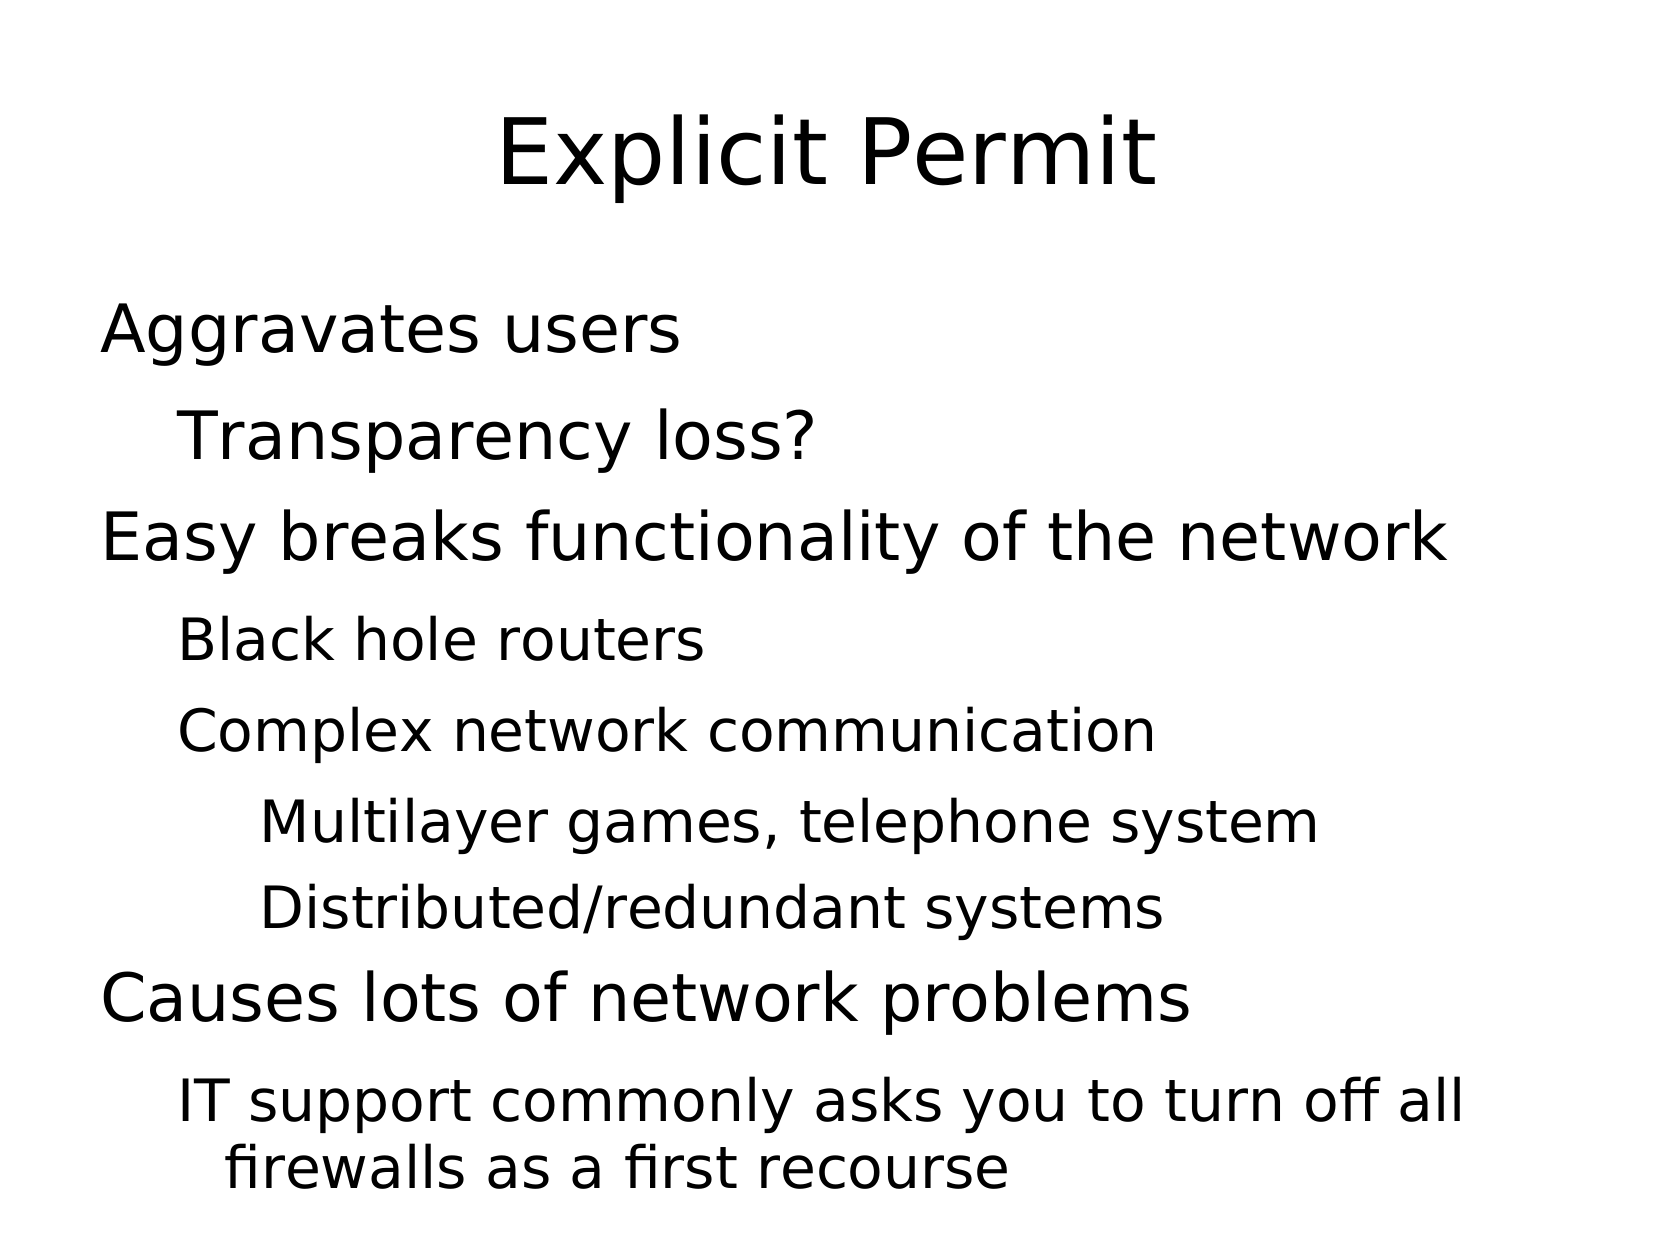

# Explicit Permit
Aggravates users
Transparency loss?
Easy breaks functionality of the network
Black hole routers
Complex network communication
Multilayer games, telephone system
Distributed/redundant systems
Causes lots of network problems
IT support commonly asks you to turn off all firewalls as a first recourse